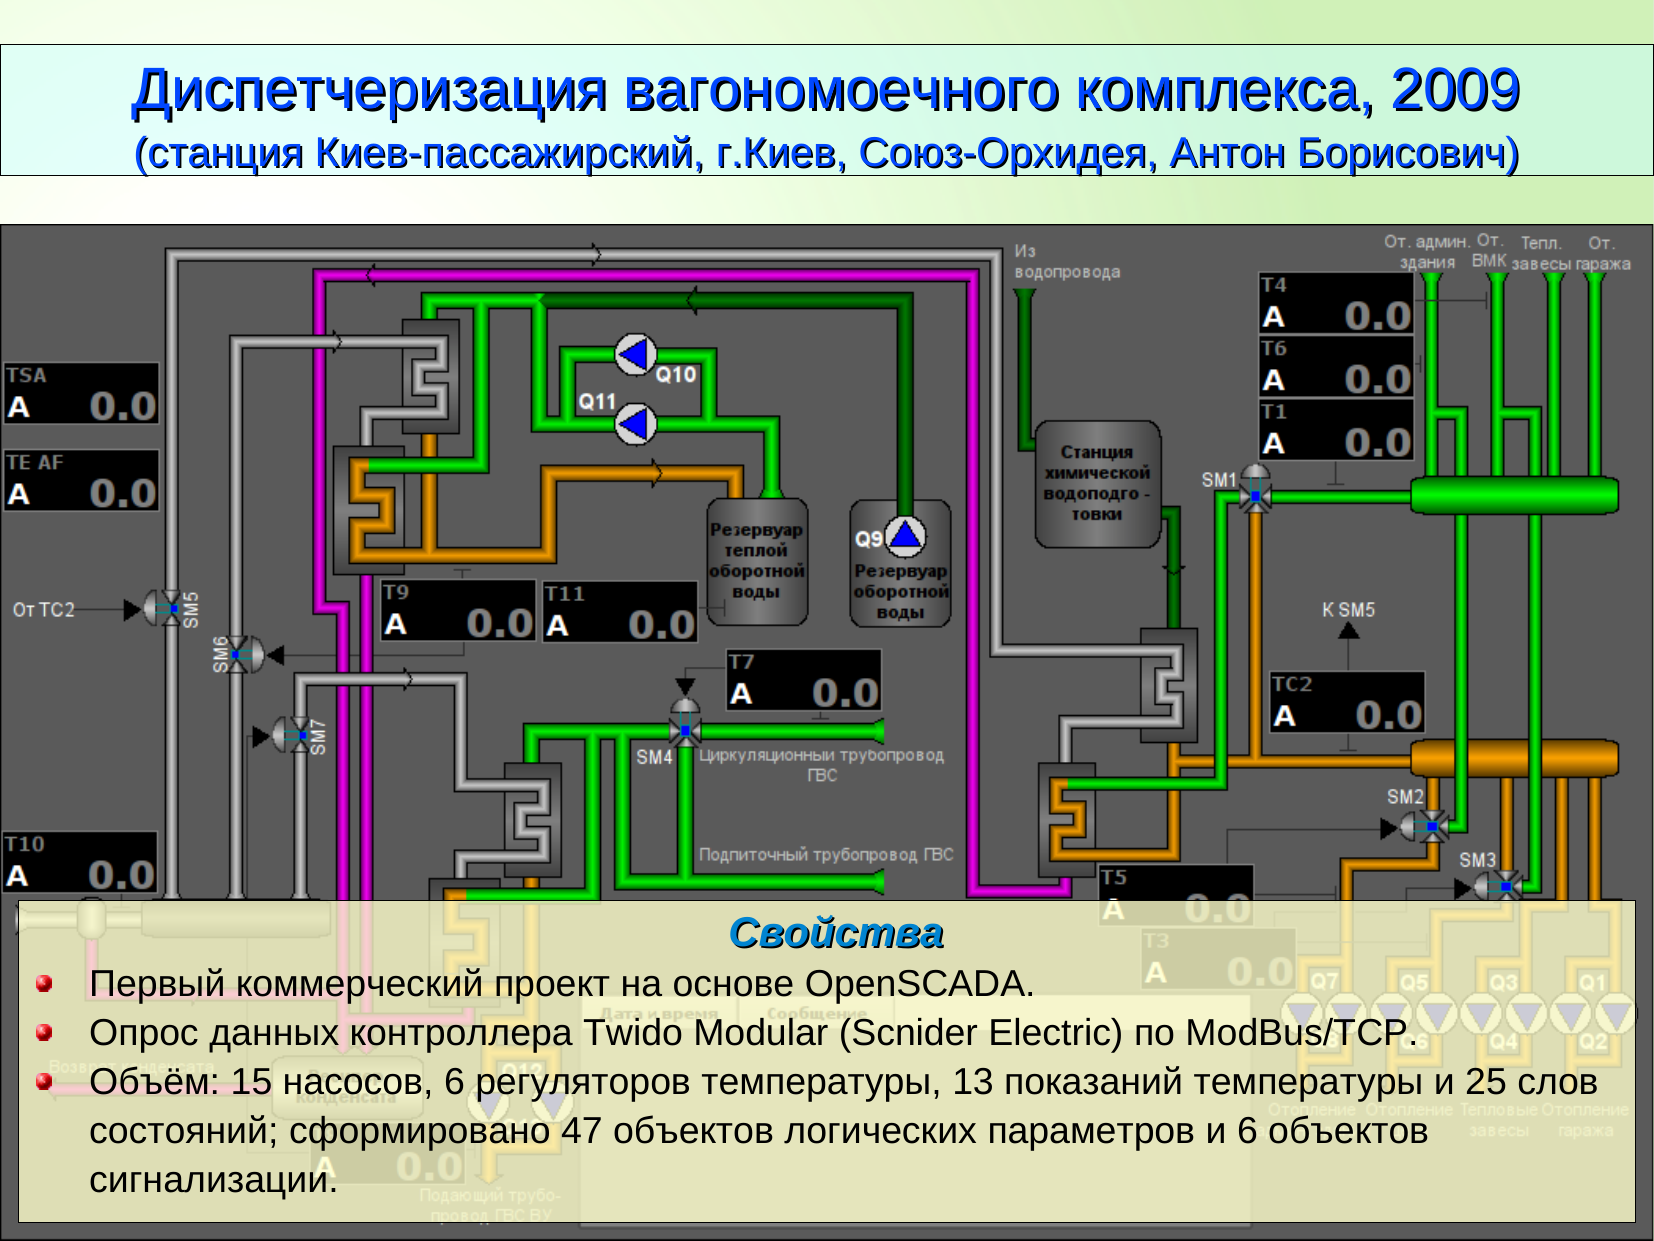

# Диспетчеризация вагономоечного комплекса, 2009 (станция Киев-пассажирский, г.Киев, Союз-Орхидея, Антон Борисович)
Свойства
Первый коммерческий проект на основе OpenSCADA.
Опрос данных контроллера Twido Modular (Scnider Electric) по ModBus/TCP.
Объём: 15 насосов, 6 регуляторов температуры, 13 показаний температуры и 25 слов состояний; сформировано 47 объектов логических параметров и 6 объектов сигнализации.